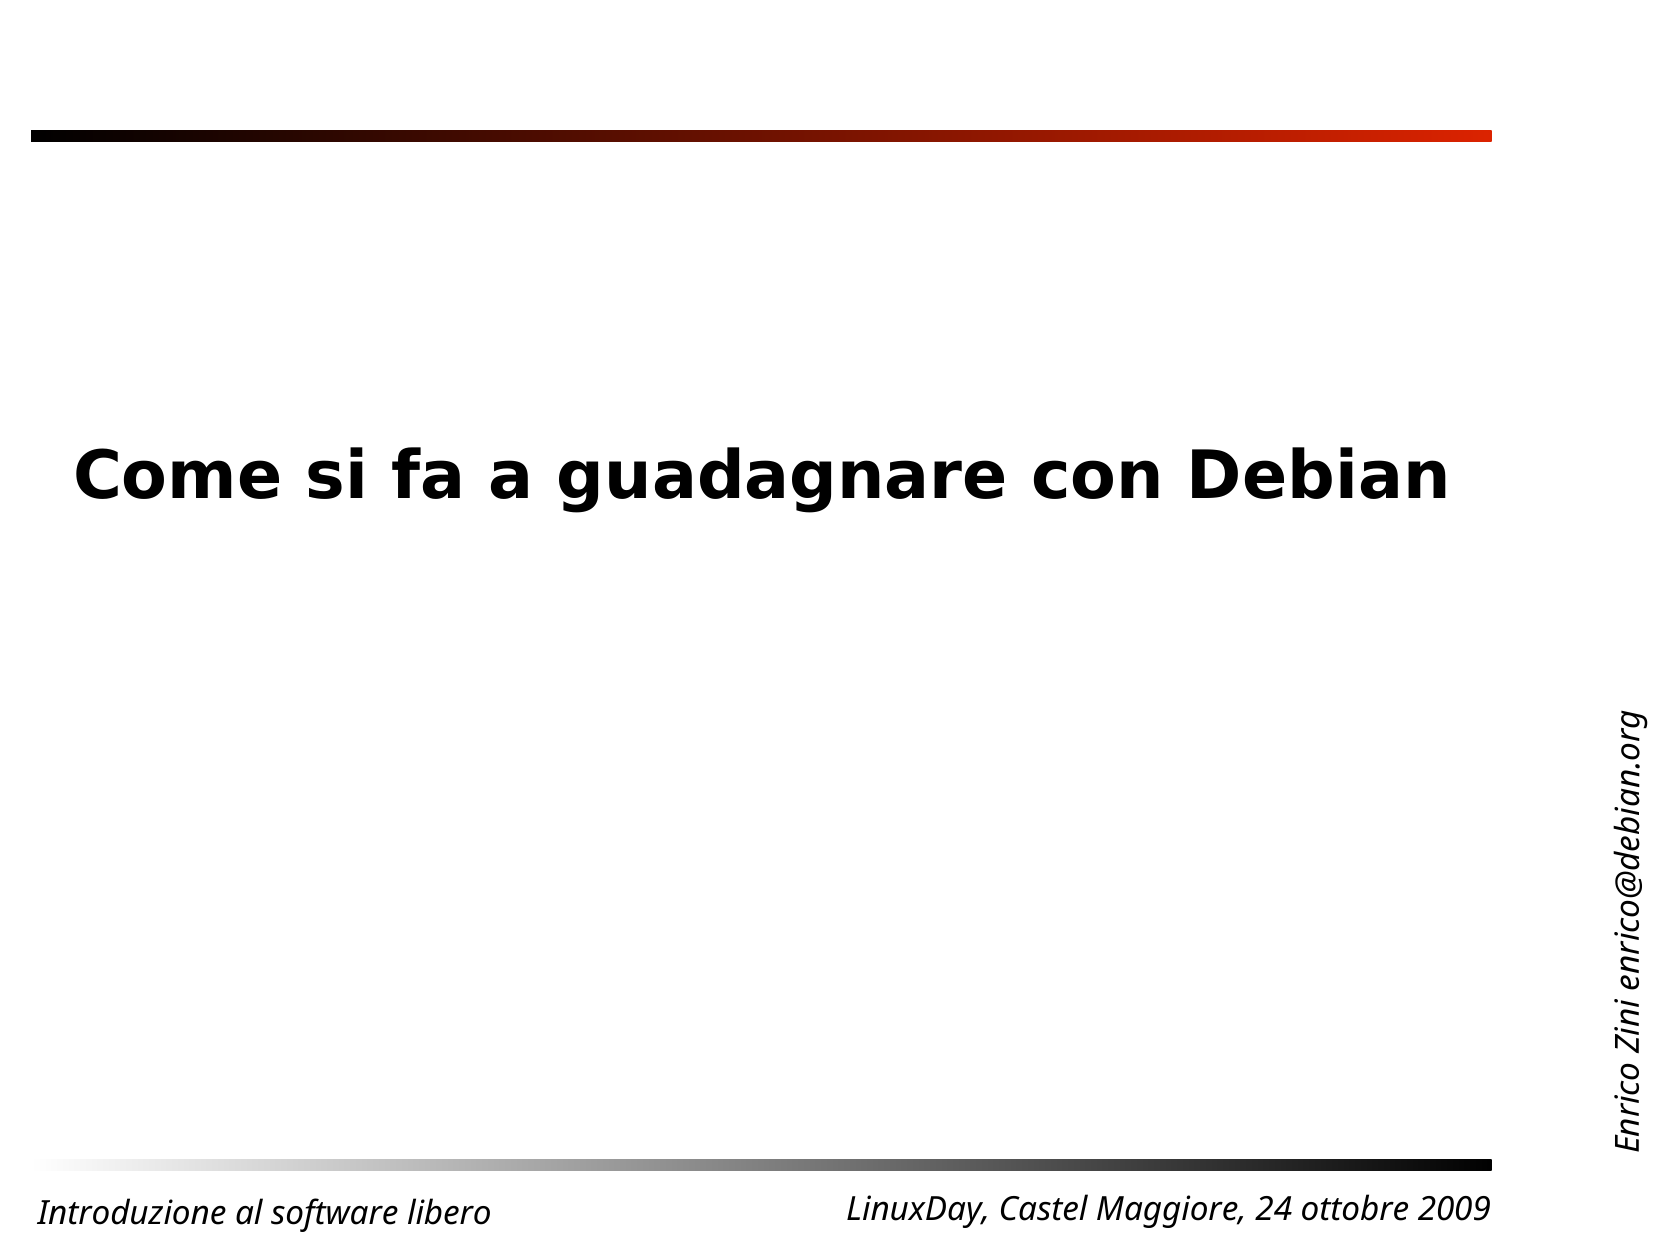

Come si fa a guadagnare con Debian